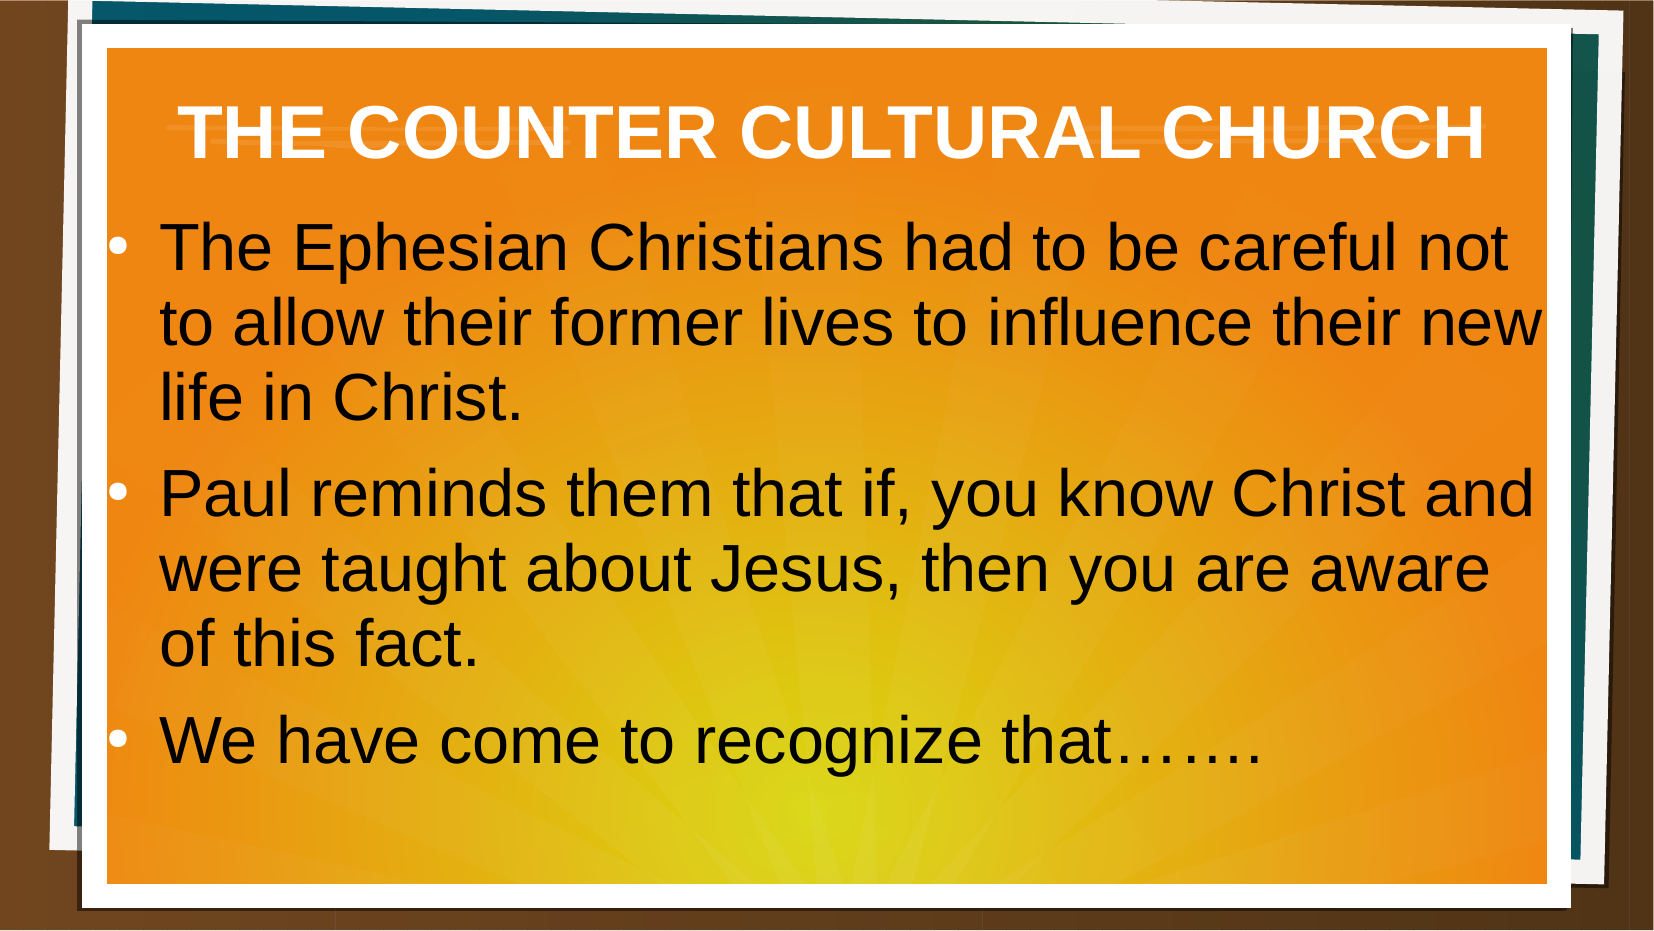

# THE COUNTER CULTURAL CHURCH
The Ephesian Christians had to be careful not to allow their former lives to influence their new life in Christ.
Paul reminds them that if, you know Christ and were taught about Jesus, then you are aware of this fact.
We have come to recognize that…….